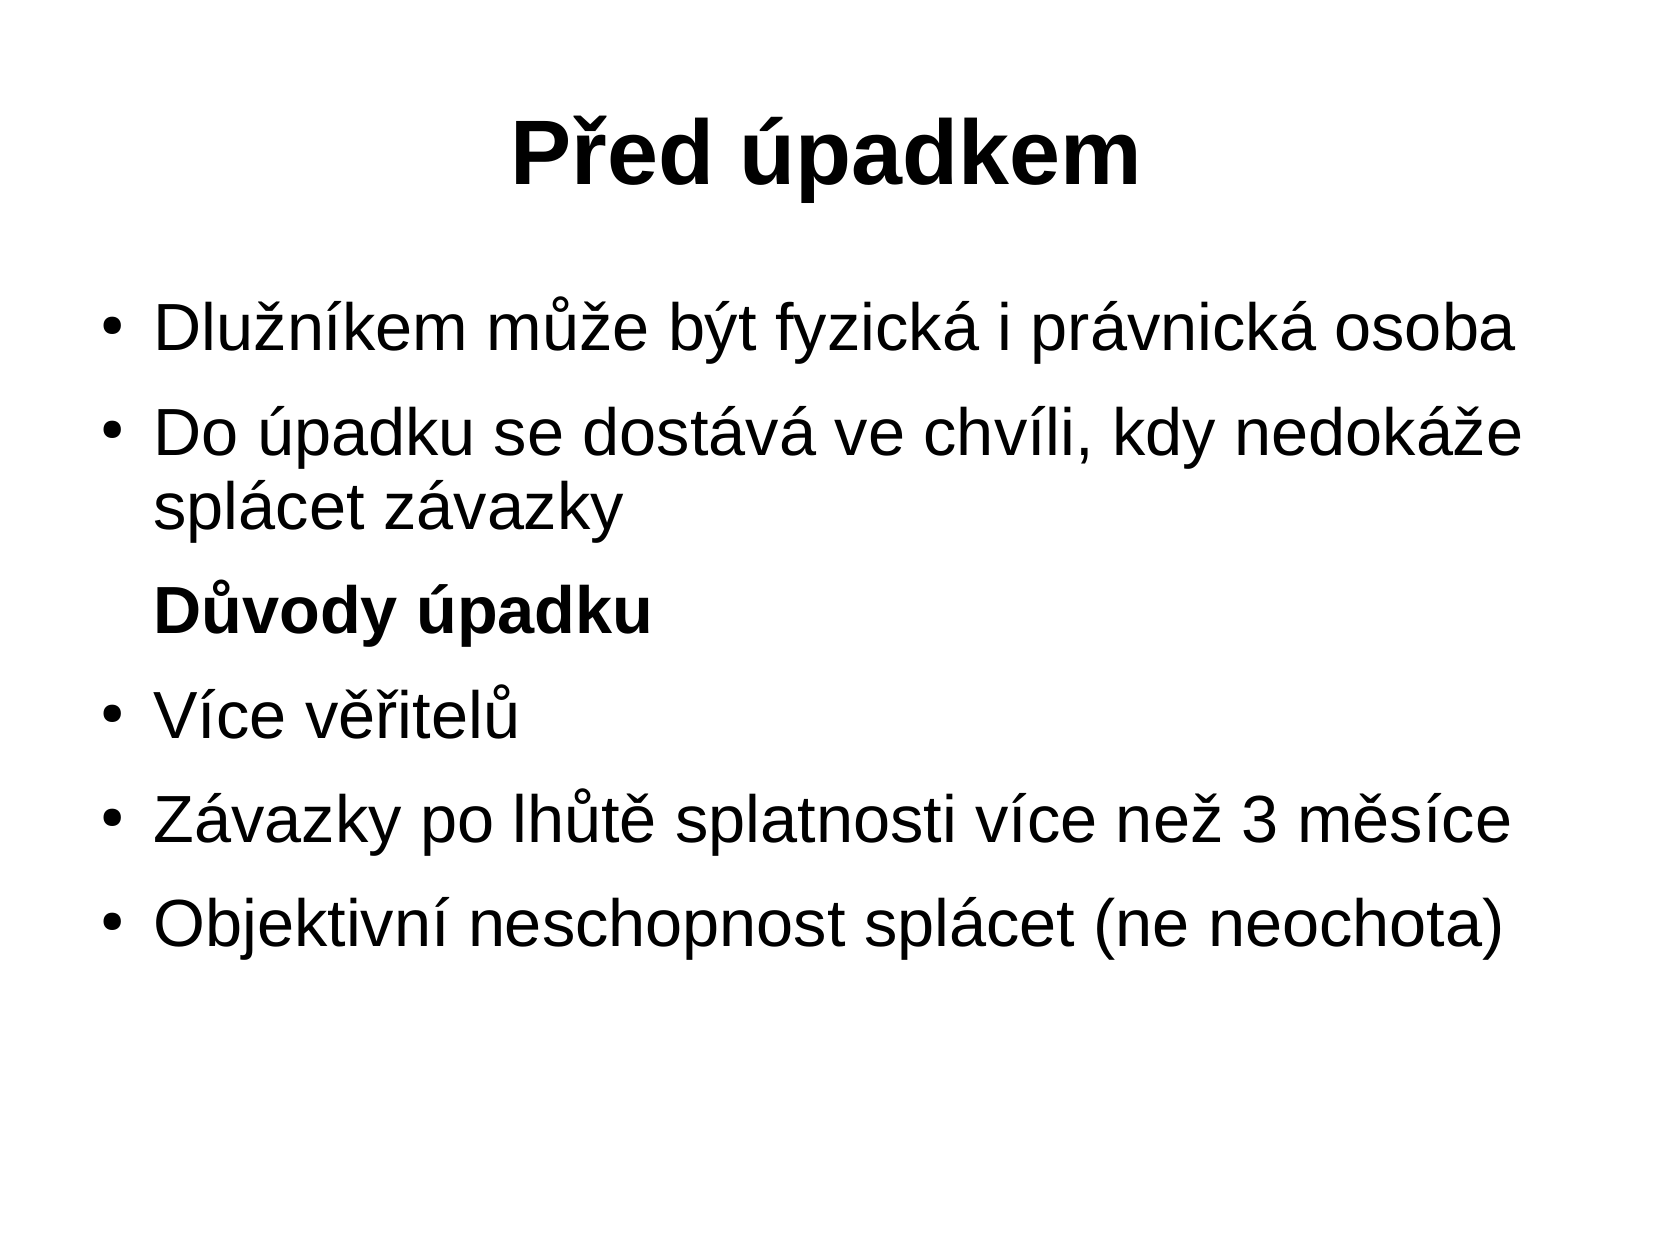

# Před úpadkem
Dlužníkem může být fyzická i právnická osoba
Do úpadku se dostává ve chvíli, kdy nedokáže splácet závazky
Důvody úpadku
Více věřitelů
Závazky po lhůtě splatnosti více než 3 měsíce
Objektivní neschopnost splácet (ne neochota)